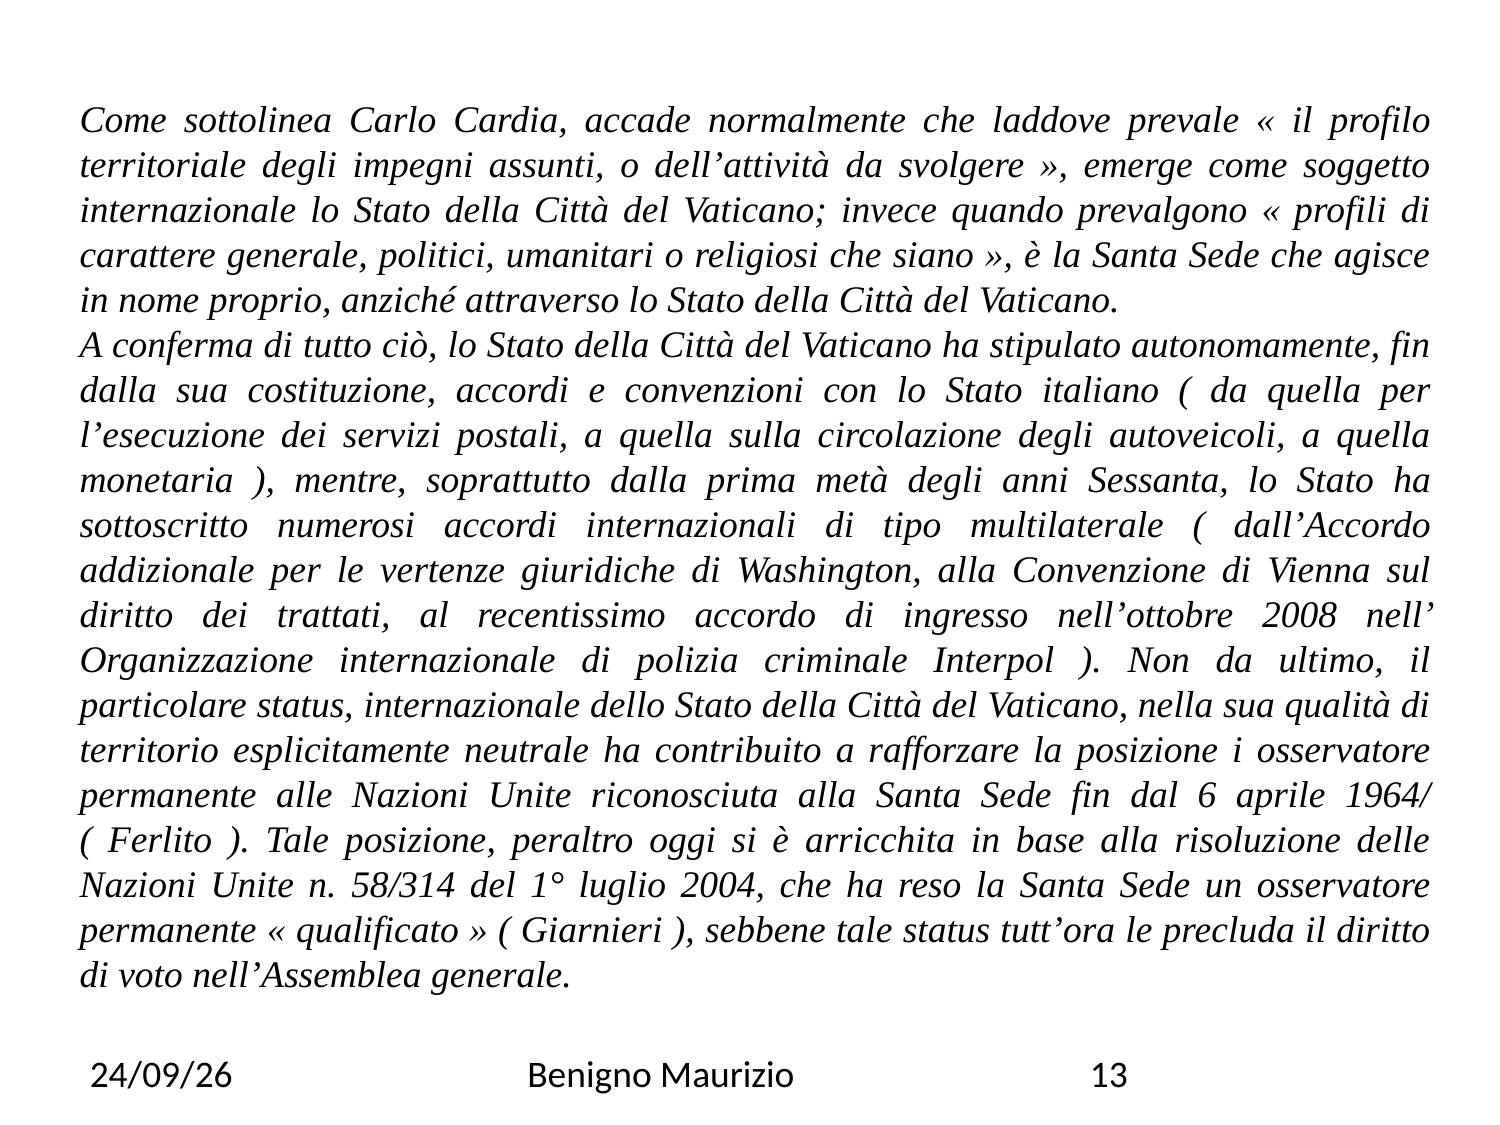

Come sottolinea Carlo Cardia, accade normalmente che laddove prevale « il profilo territoriale degli impegni assunti, o dell’attività da svolgere », emerge come soggetto internazionale lo Stato della Città del Vaticano; invece quando prevalgono « profili di carattere generale, politici, umanitari o religiosi che siano », è la Santa Sede che agisce in nome proprio, anziché attraverso lo Stato della Città del Vaticano.
A conferma di tutto ciò, lo Stato della Città del Vaticano ha stipulato autonomamente, fin dalla sua costituzione, accordi e convenzioni con lo Stato italiano ( da quella per l’esecuzione dei servizi postali, a quella sulla circolazione degli autoveicoli, a quella monetaria ), mentre, soprattutto dalla prima metà degli anni Sessanta, lo Stato ha sottoscritto numerosi accordi internazionali di tipo multilaterale ( dall’Accordo addizionale per le vertenze giuridiche di Washington, alla Convenzione di Vienna sul diritto dei trattati, al recentissimo accordo di ingresso nell’ottobre 2008 nell’ Organizzazione internazionale di polizia criminale Interpol ). Non da ultimo, il particolare status, internazionale dello Stato della Città del Vaticano, nella sua qualità di territorio esplicitamente neutrale ha contribuito a rafforzare la posizione i osservatore permanente alle Nazioni Unite riconosciuta alla Santa Sede fin dal 6 aprile 1964/ ( Ferlito ). Tale posizione, peraltro oggi si è arricchita in base alla risoluzione delle Nazioni Unite n. 58/314 del 1° luglio 2004, che ha reso la Santa Sede un osservatore permanente « qualificato » ( Giarnieri ), sebbene tale status tutt’ora le precluda il diritto di voto nell’Assemblea generale.
Benigno Maurizio